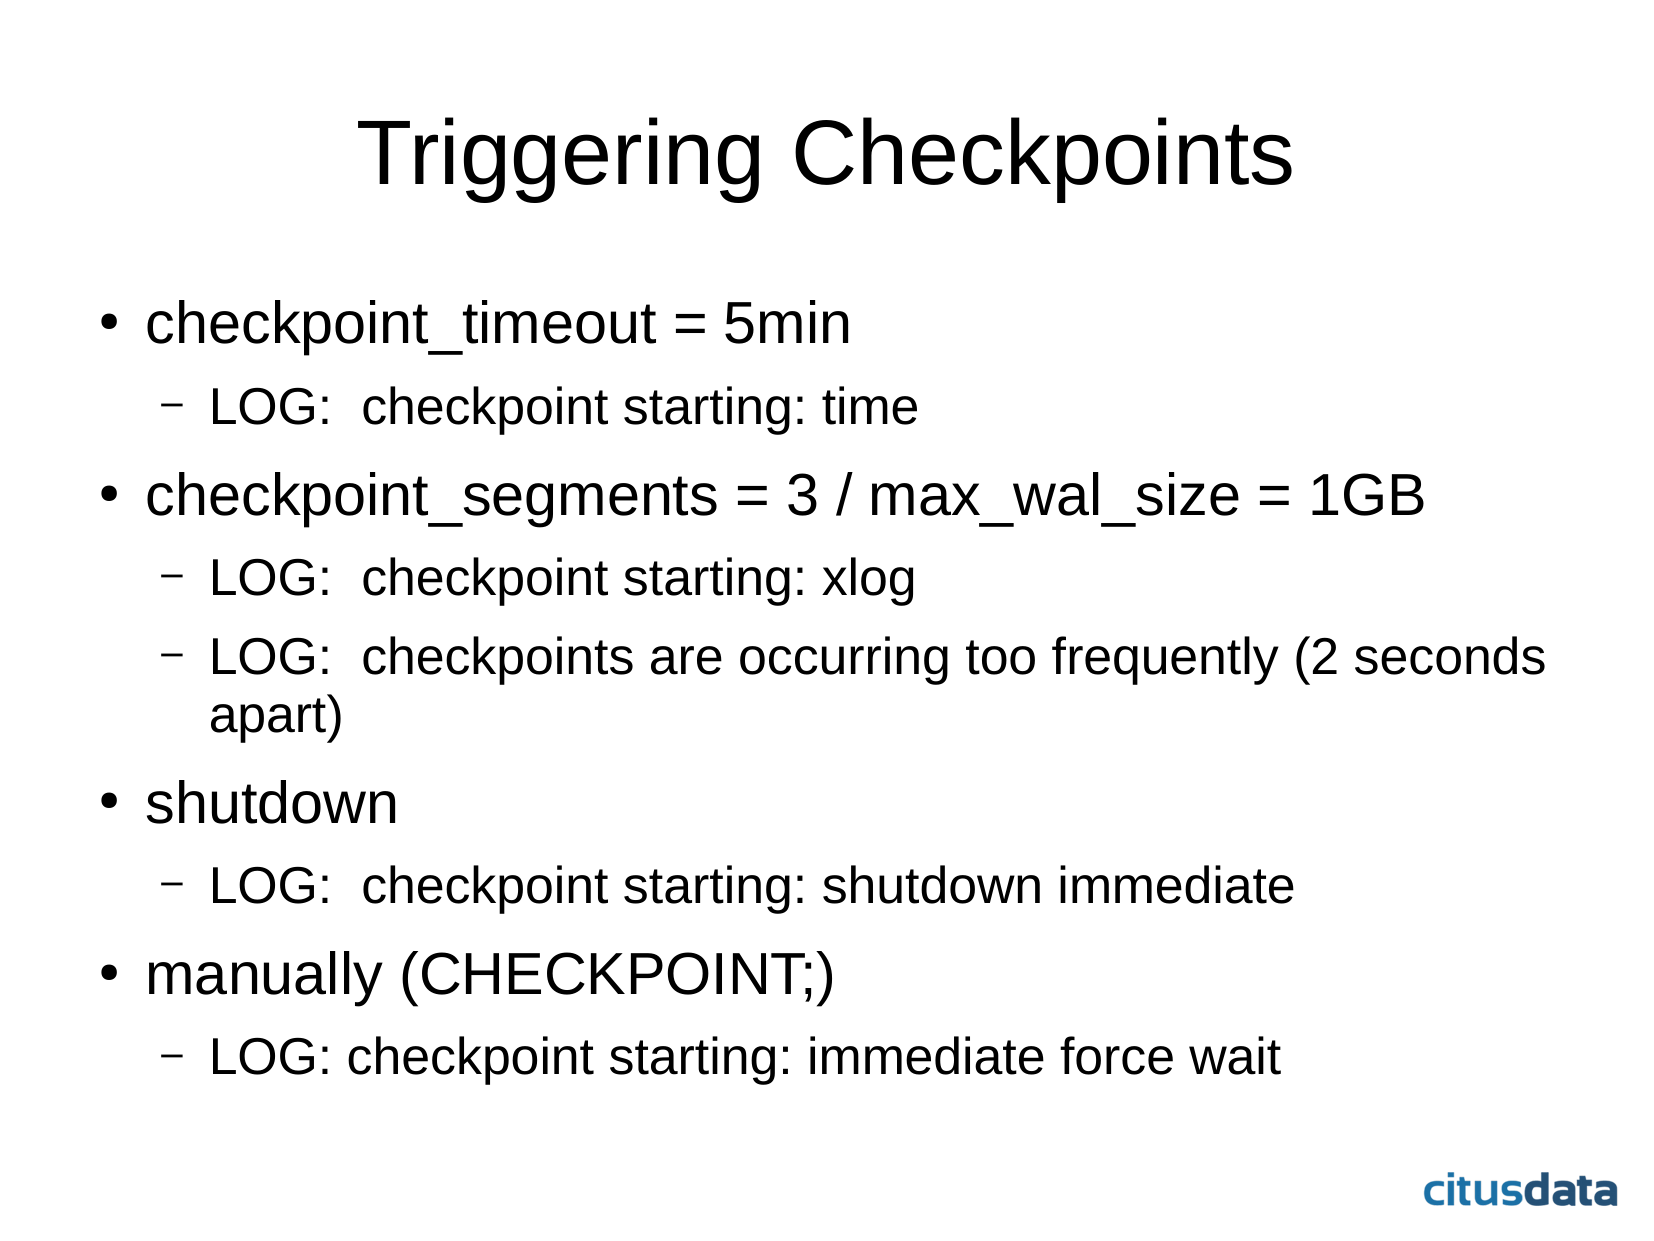

# Triggering Checkpoints
checkpoint_timeout = 5min
LOG: checkpoint starting: time
checkpoint_segments = 3 / max_wal_size = 1GB
LOG: checkpoint starting: xlog
LOG: checkpoints are occurring too frequently (2 seconds apart)
shutdown
LOG: checkpoint starting: shutdown immediate
manually (CHECKPOINT;)
LOG: checkpoint starting: immediate force wait